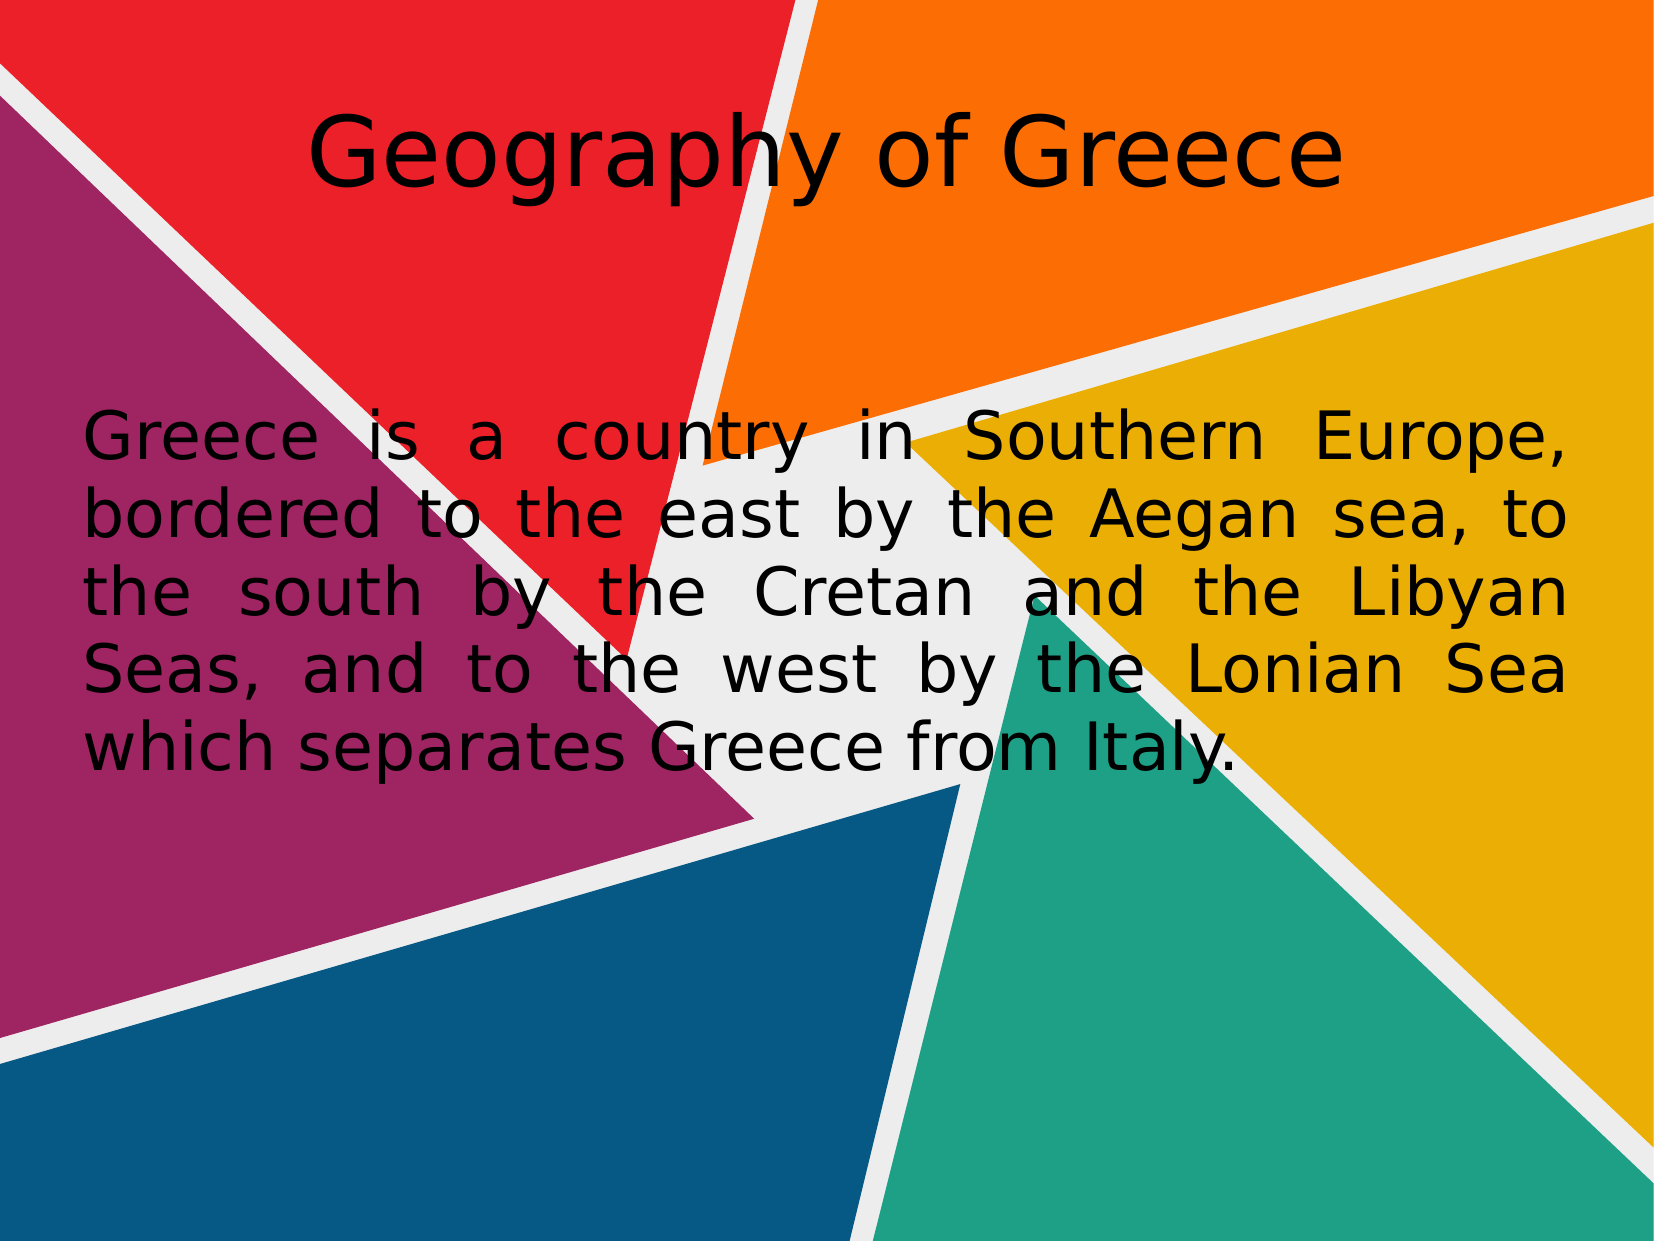

# Geography of Greece
Greece is a country in Southern Europe, bordered to the east by the Aegan sea, to the south by the Cretan and the Libyan Seas, and to the west by the Lonian Sea which separates Greece from Italy.